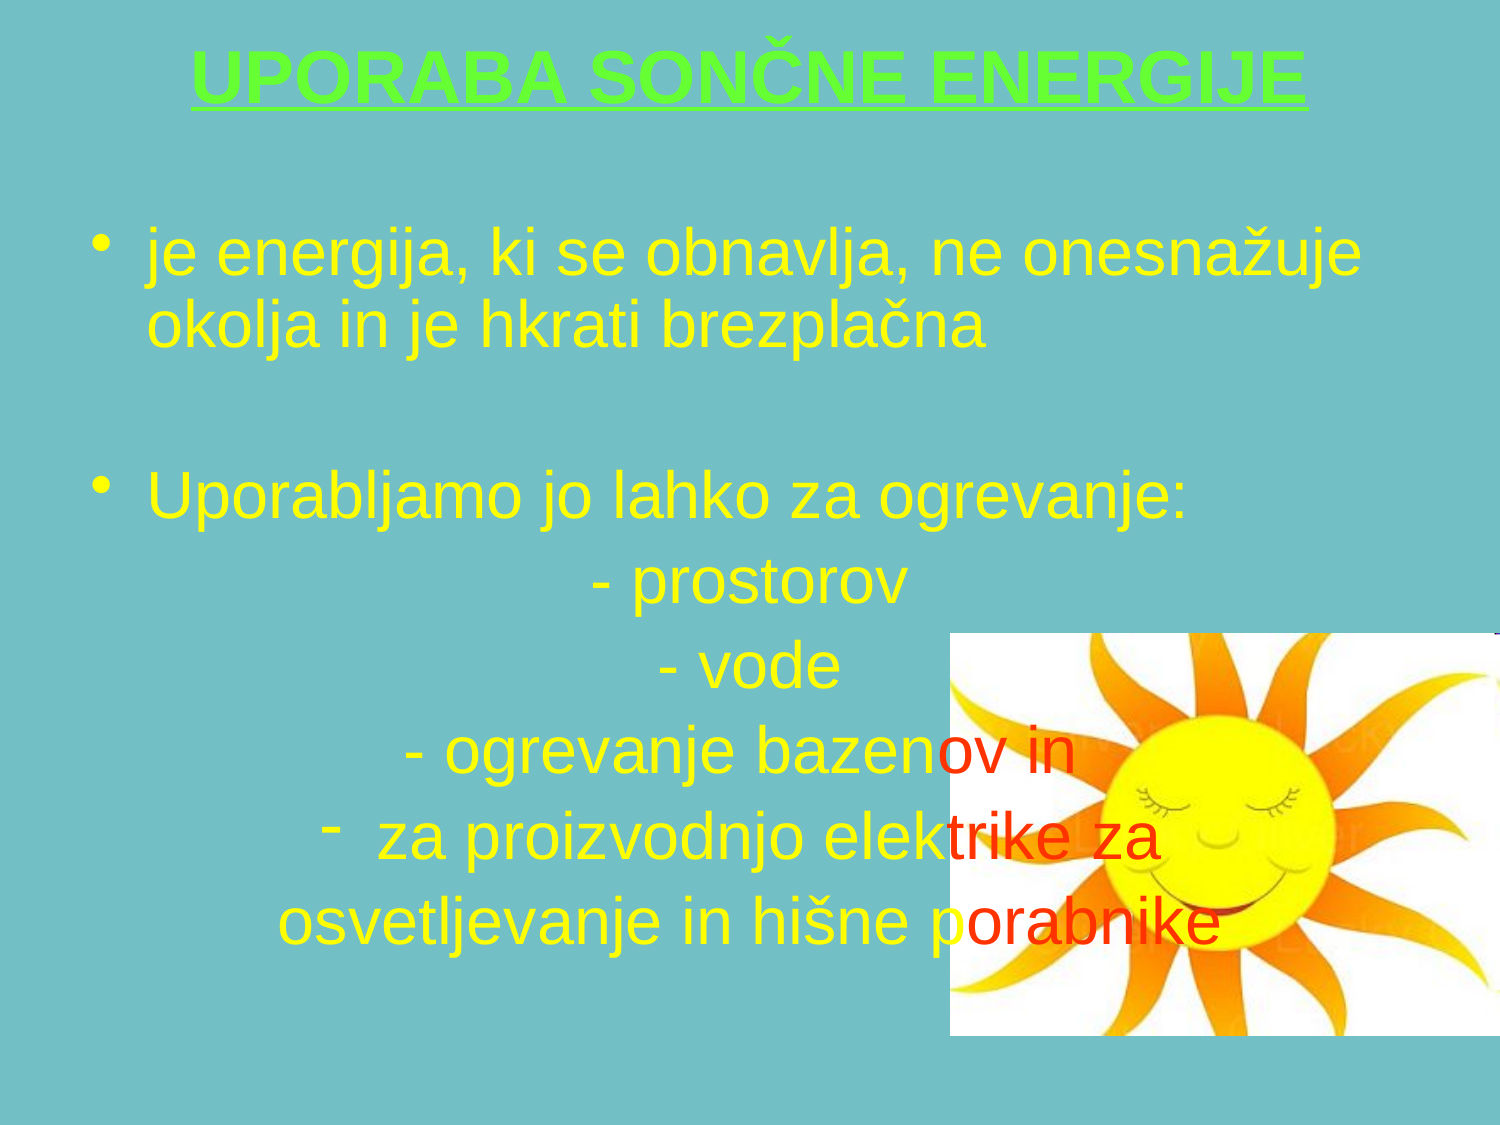

# UPORABA SONČNE ENERGIJE
je energija, ki se obnavlja, ne onesnažuje okolja in je hkrati brezplačna
Uporabljamo jo lahko za ogrevanje:
- prostorov
- vode
- ogrevanje bazenov in
za proizvodnjo elektrike za
osvetljevanje in hišne porabnike